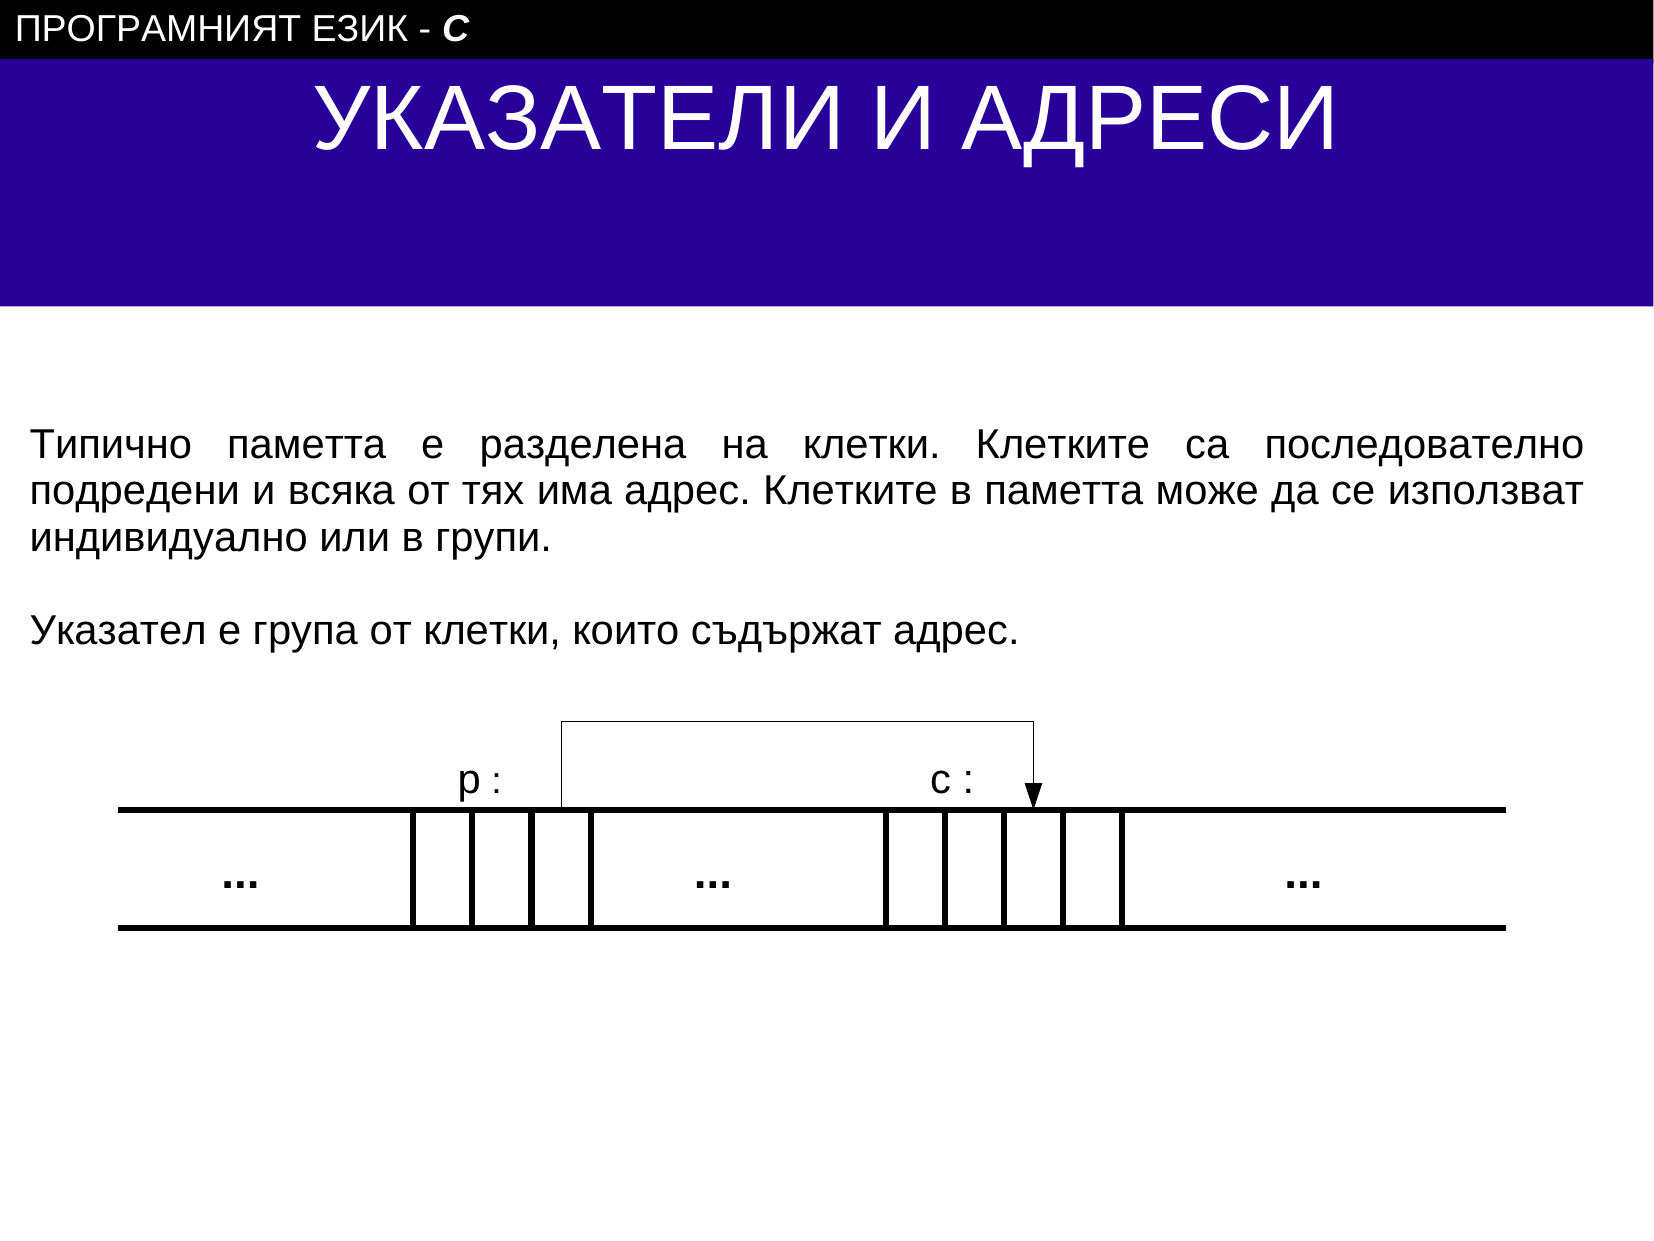

ПРОГРАМНИЯT ЕЗИК - С
			 УКАЗАТЕЛИ И АДРЕСИ
Типично паметта е разделена на клетки. Клетките са последователно подредени и всяка от тях има адрес. Клетките в паметта може да се използват индивидуално или в групи.
Указател е група от клетки, които съдържат адрес.
p :
c :
...
...
...